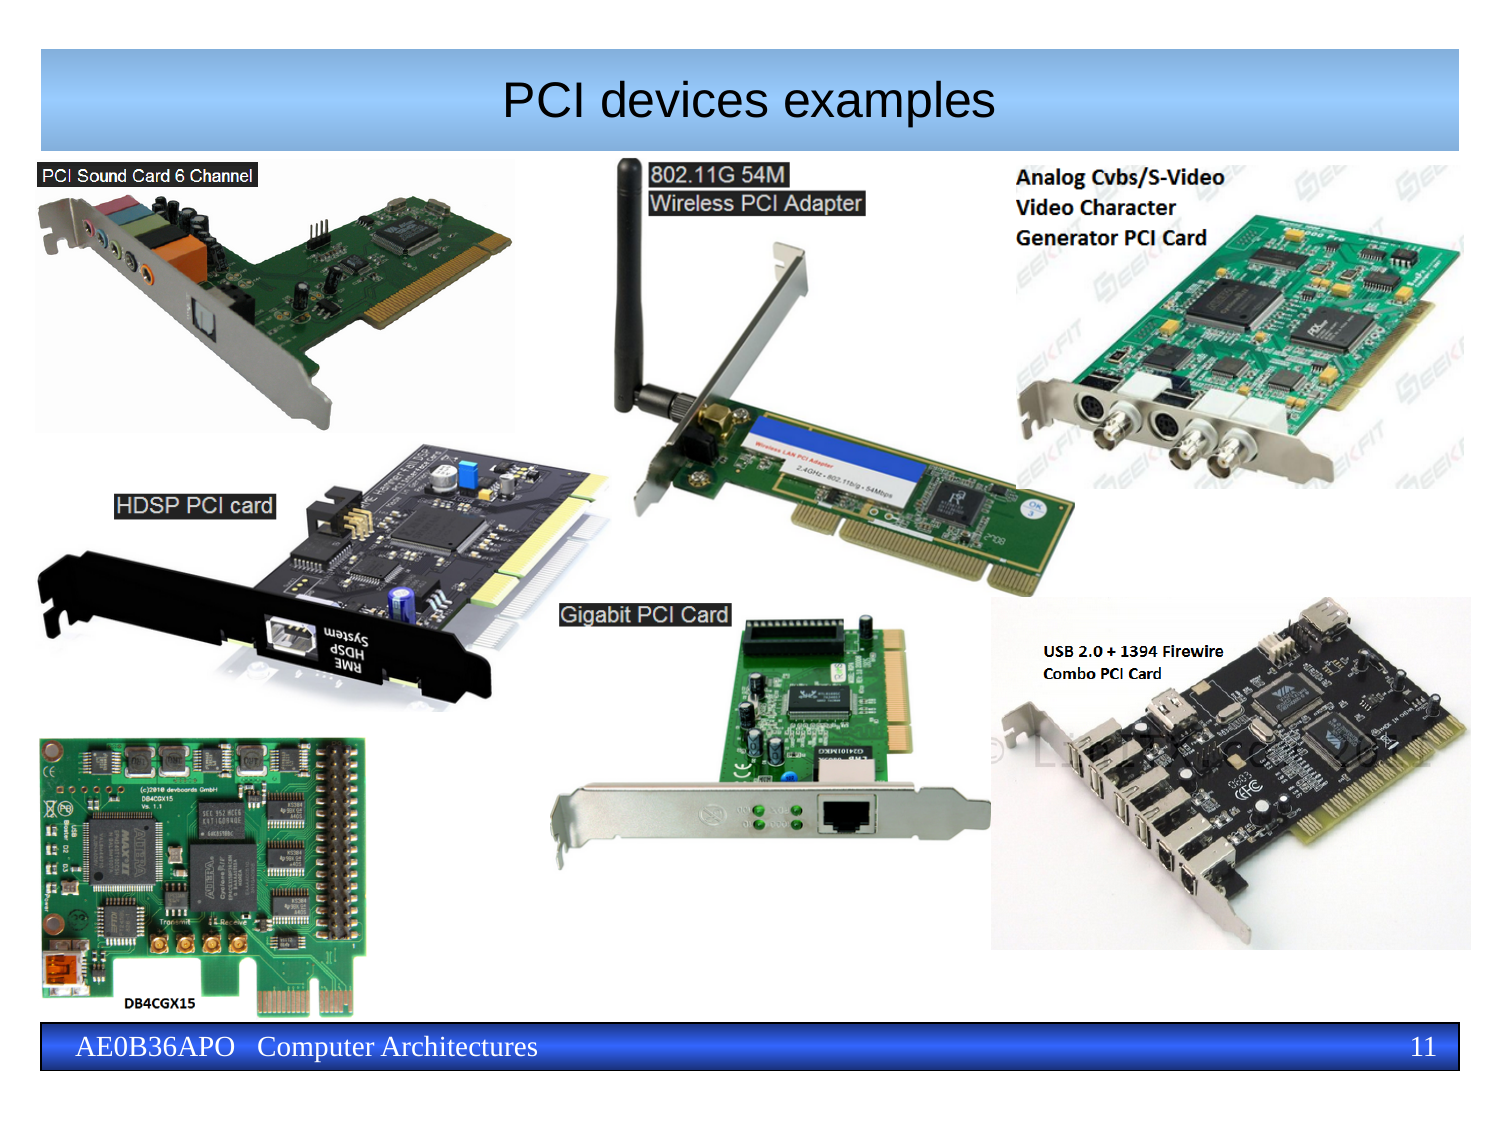

# PCI devices examples
AE0B36APO Computer Architectures
11